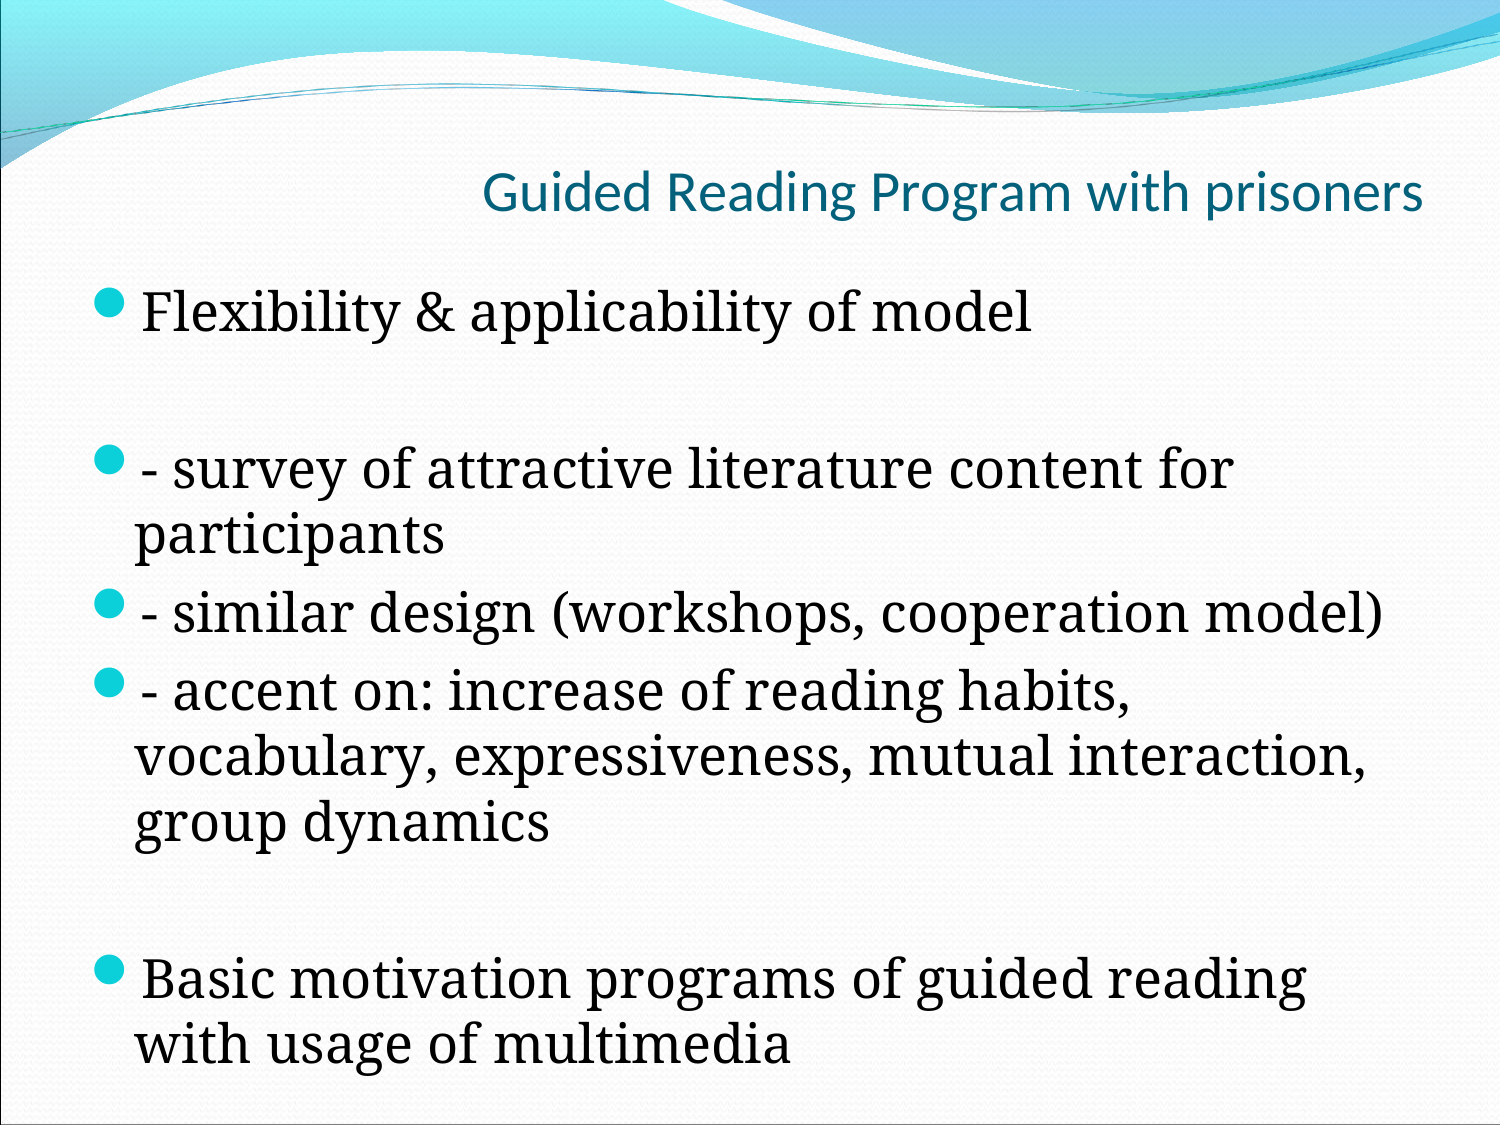

# Guided Reading Program with prisoners
Flexibility & applicability of model
- survey of attractive literature content for participants
- similar design (workshops, cooperation model)
- accent on: increase of reading habits, vocabulary, expressiveness, mutual interaction, group dynamics
Basic motivation programs of guided reading with usage of multimedia